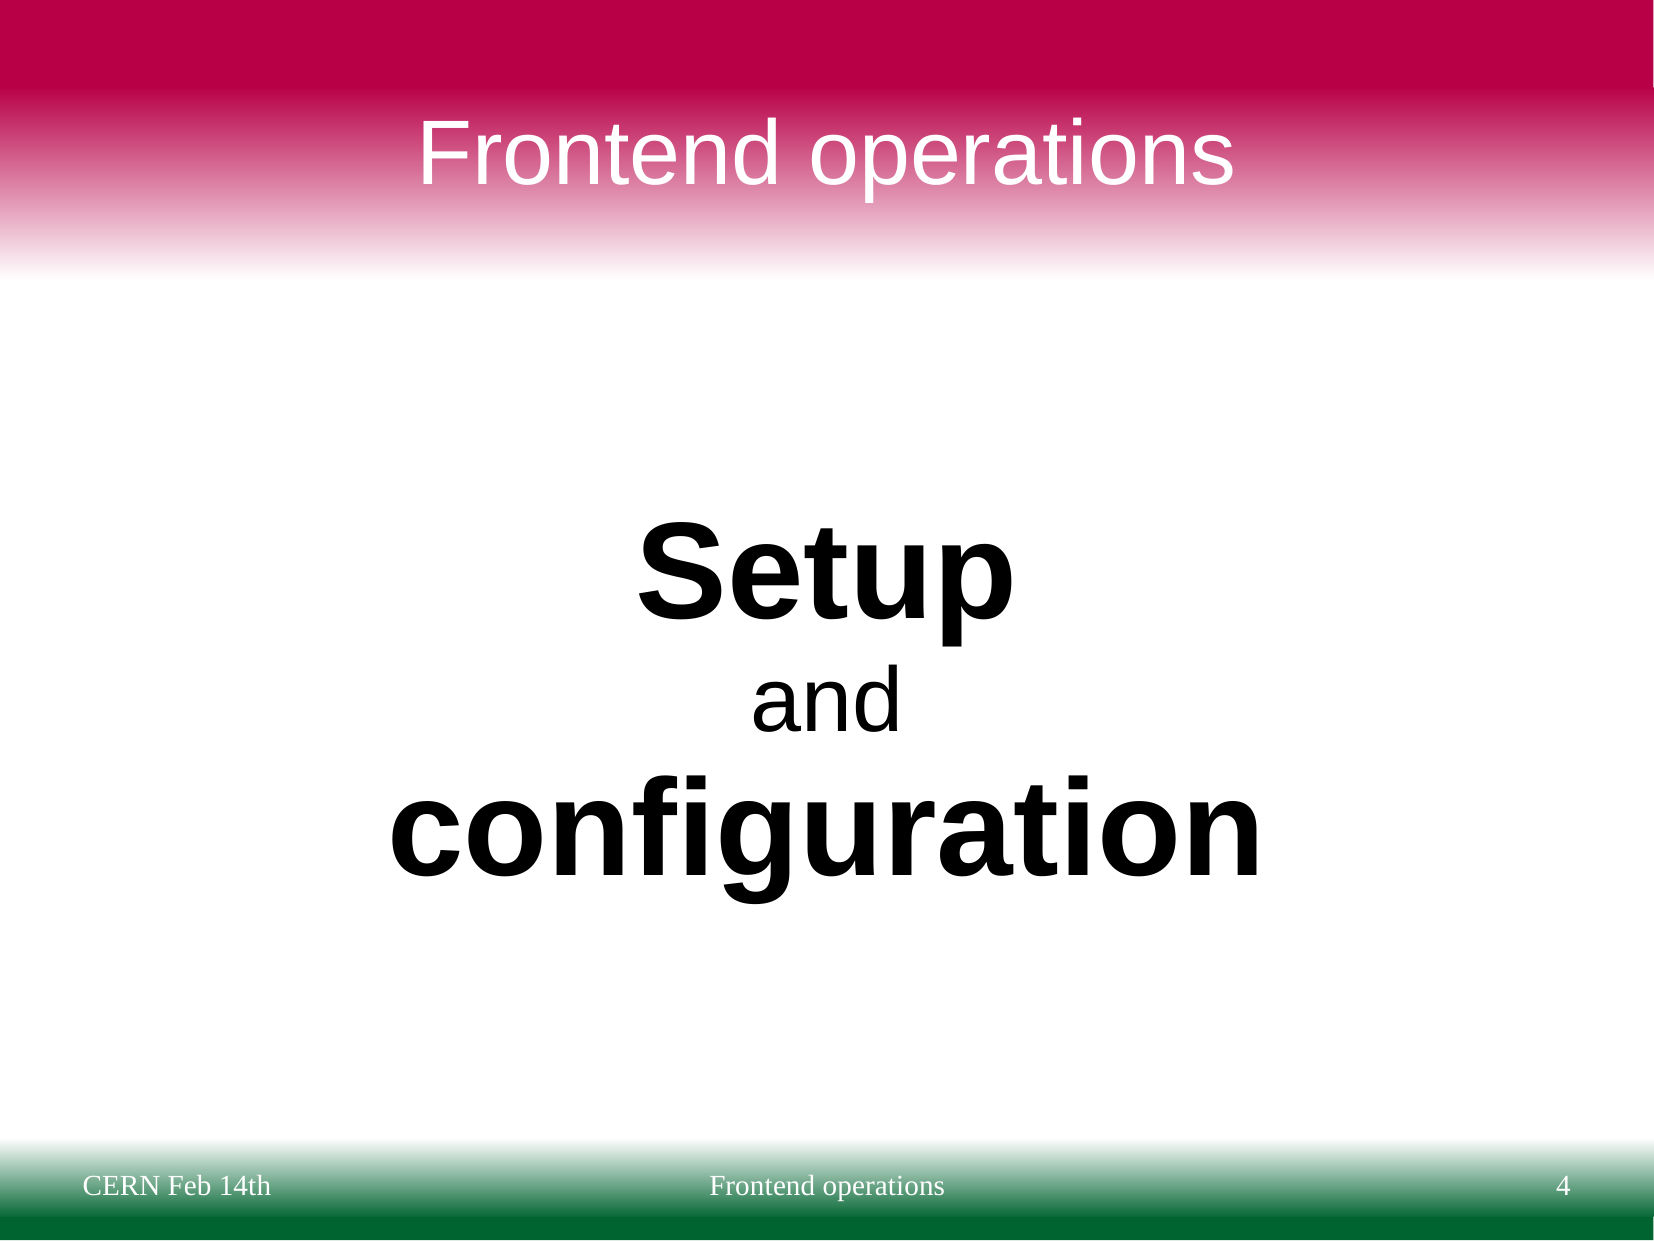

# Frontend operations
Setup
and
configuration
CERN Feb 14th
Frontend operations
4